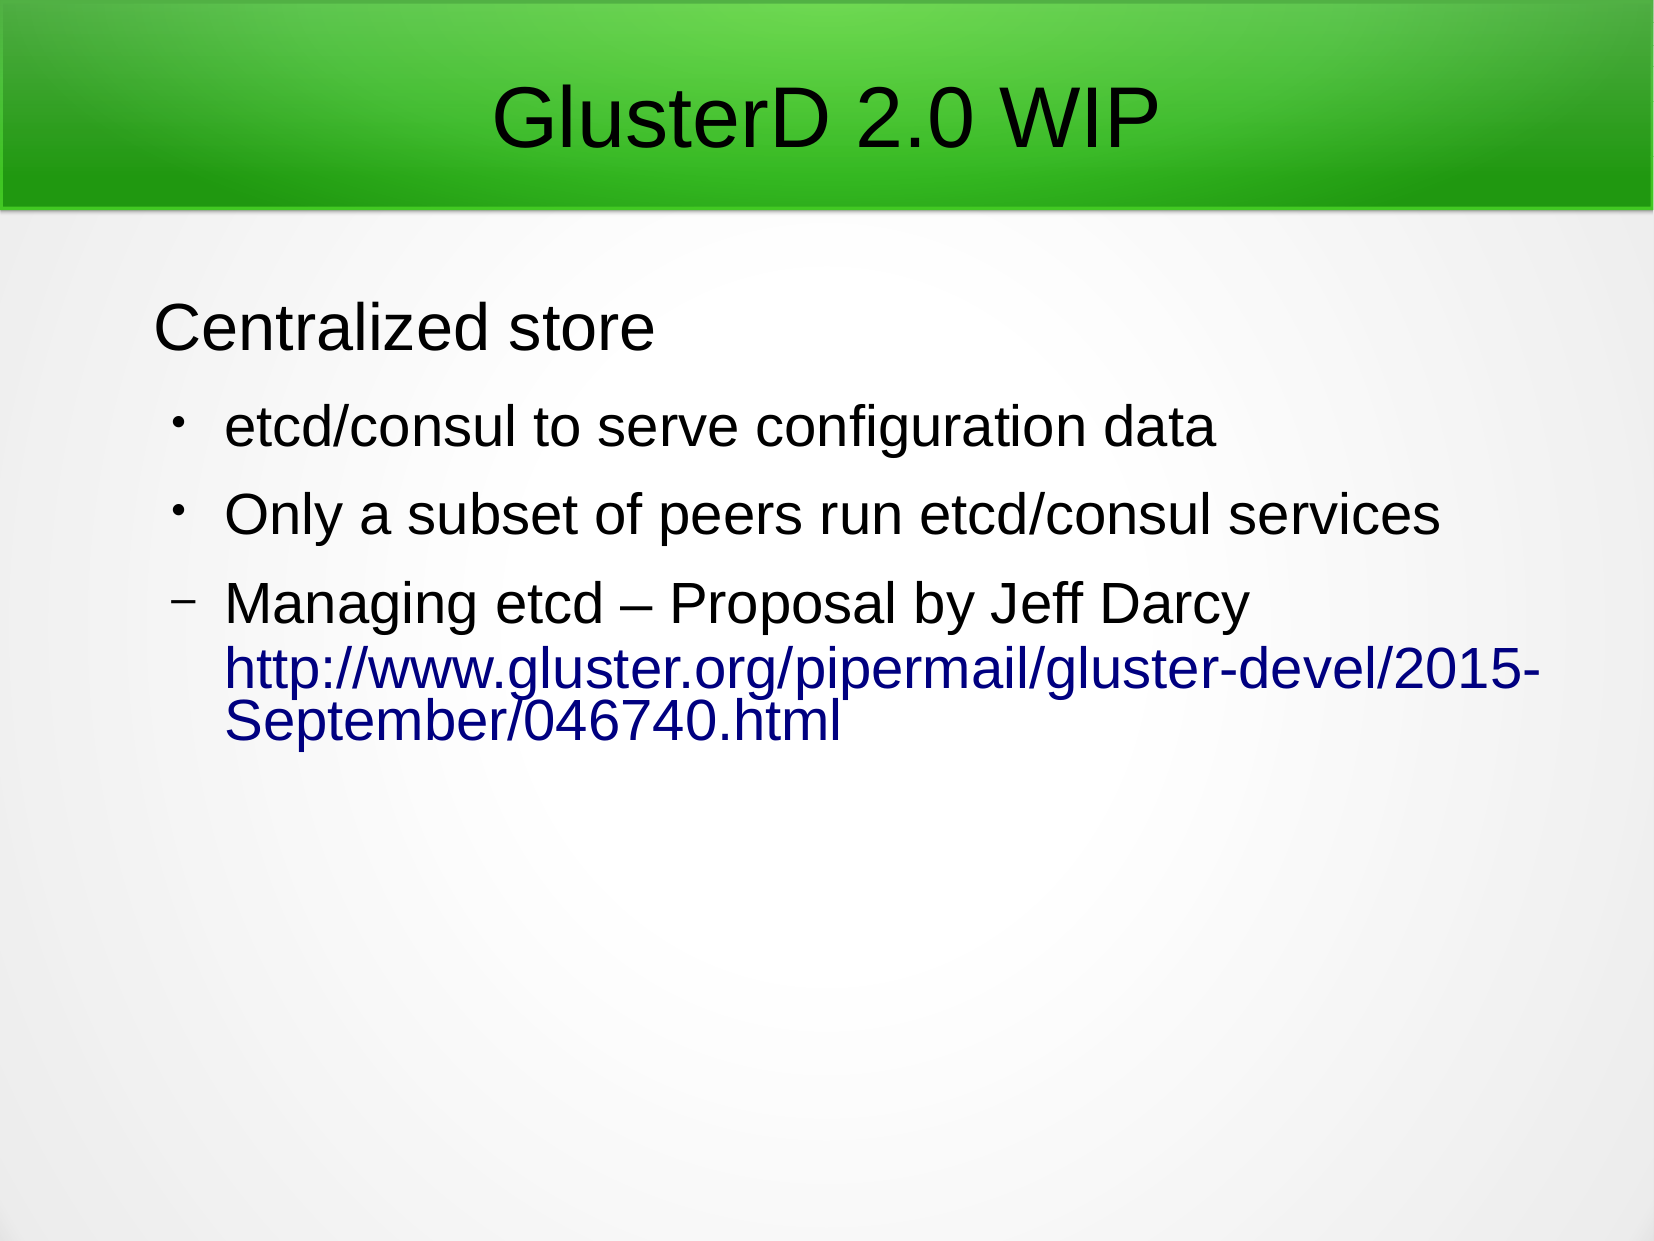

# GlusterD 2.0 WIP
Centralized store
etcd/consul to serve configuration data
Only a subset of peers run etcd/consul services
Managing etcd – Proposal by Jeff Darcy http://www.gluster.org/pipermail/gluster-devel/2015-September/046740.html